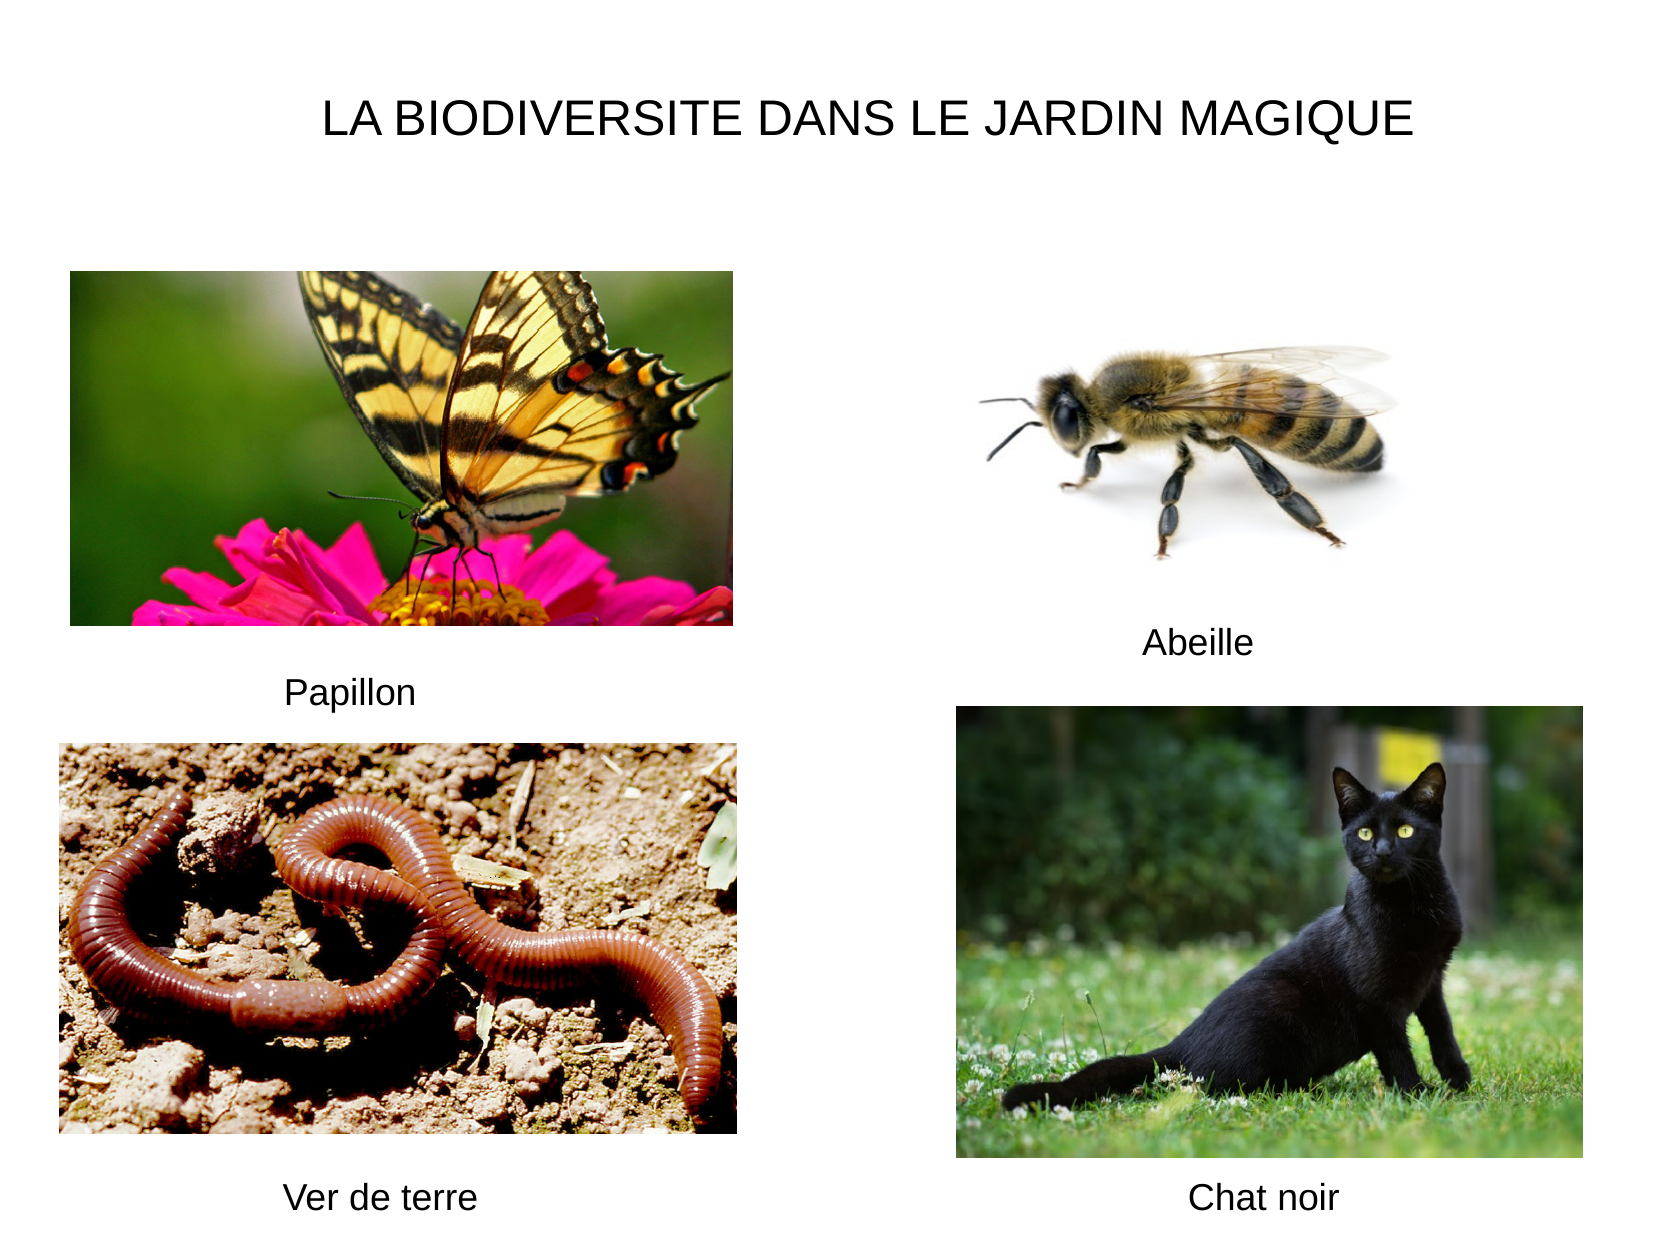

LA BIODIVERSITE DANS LE JARDIN MAGIQUE
 Abeille
 Papillon
 Ver de terre
 Chat noir